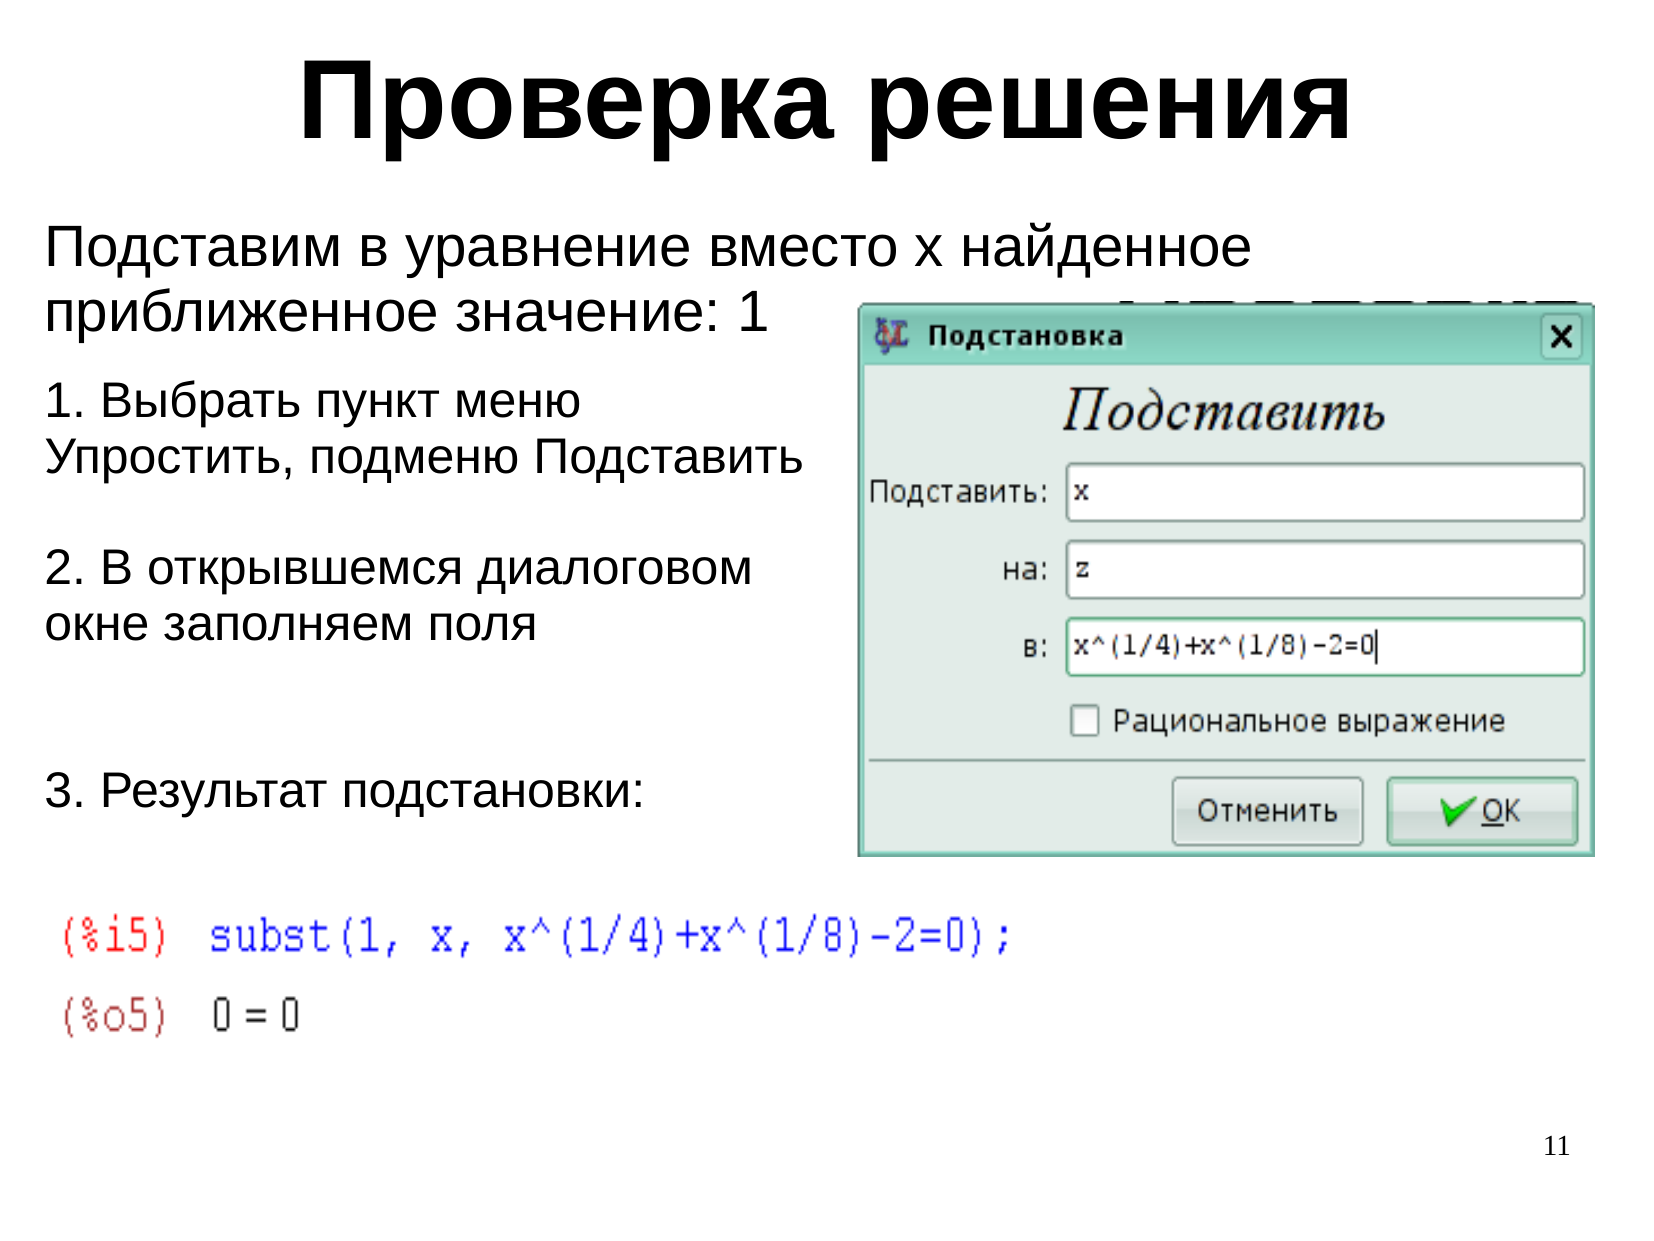

Проверка решения
Подставим в уравнение вместо x найденное приближенное значение: 1
1. Выбрать пункт меню
Упростить, подменю Подставить
2. В открывшемся диалоговом
окне заполняем поля
3. Результат подстановки:
11